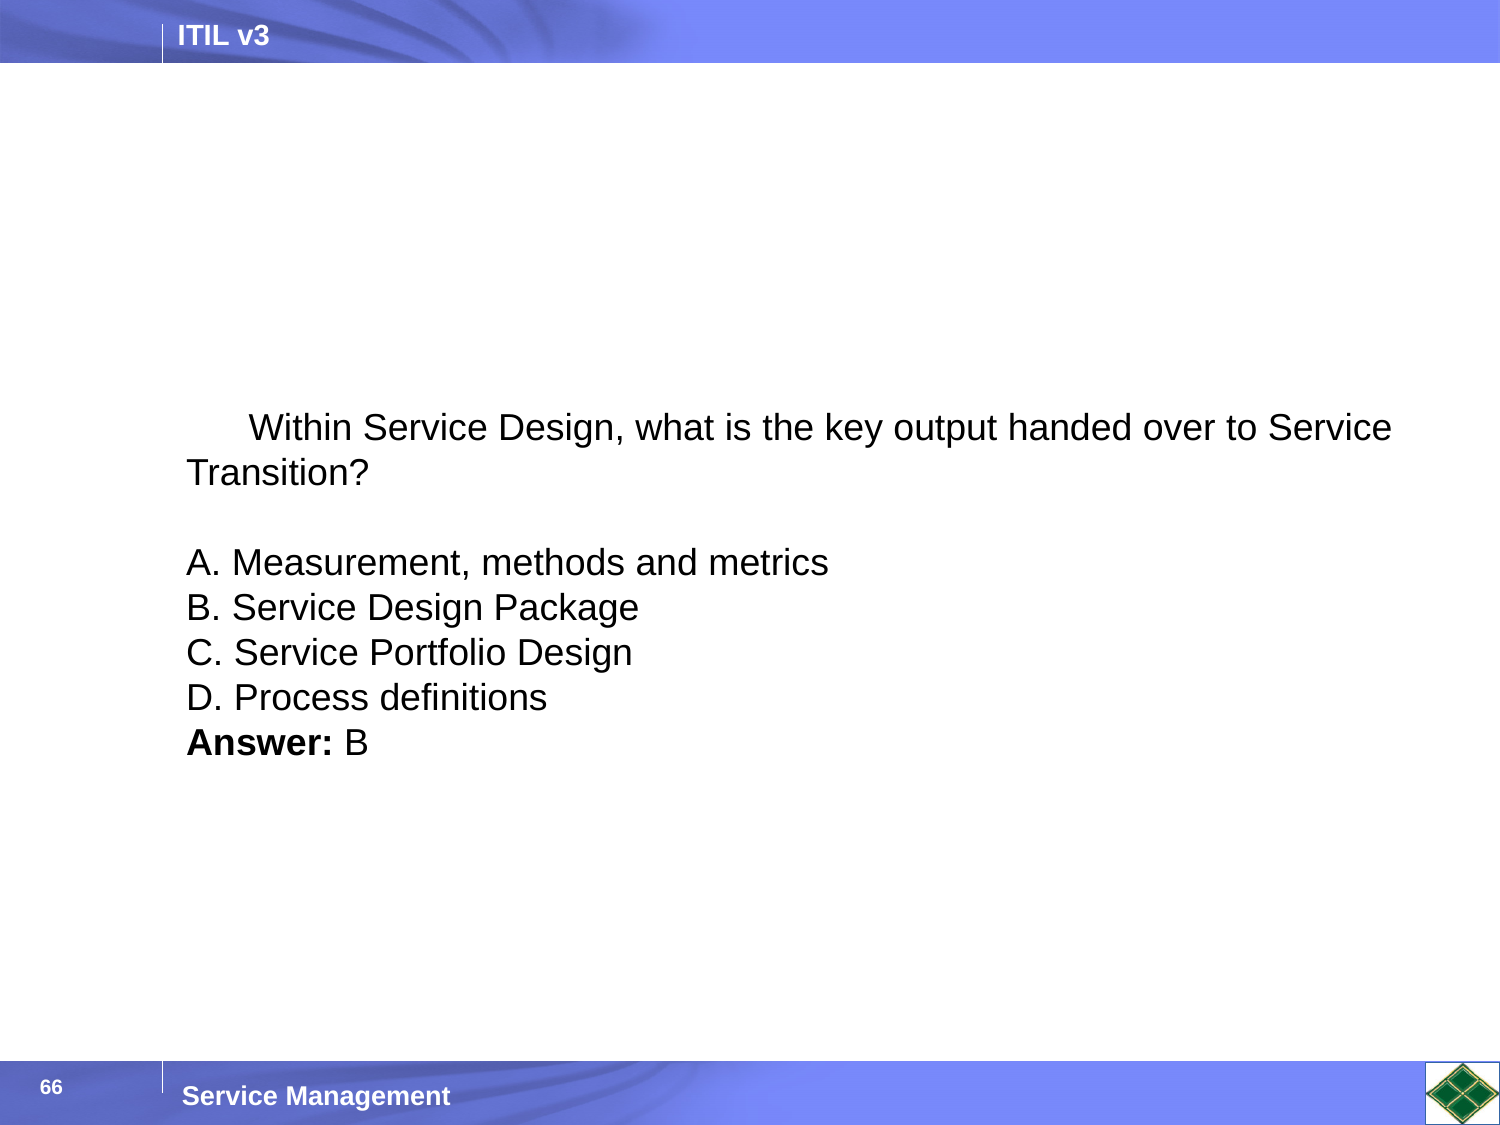

50. Within Service Design, what is the key output handed over to Service Transition?
A. Measurement, methods and metrics
B. Service Design Package
C. Service Portfolio Design
D. Process definitions
Answer: B